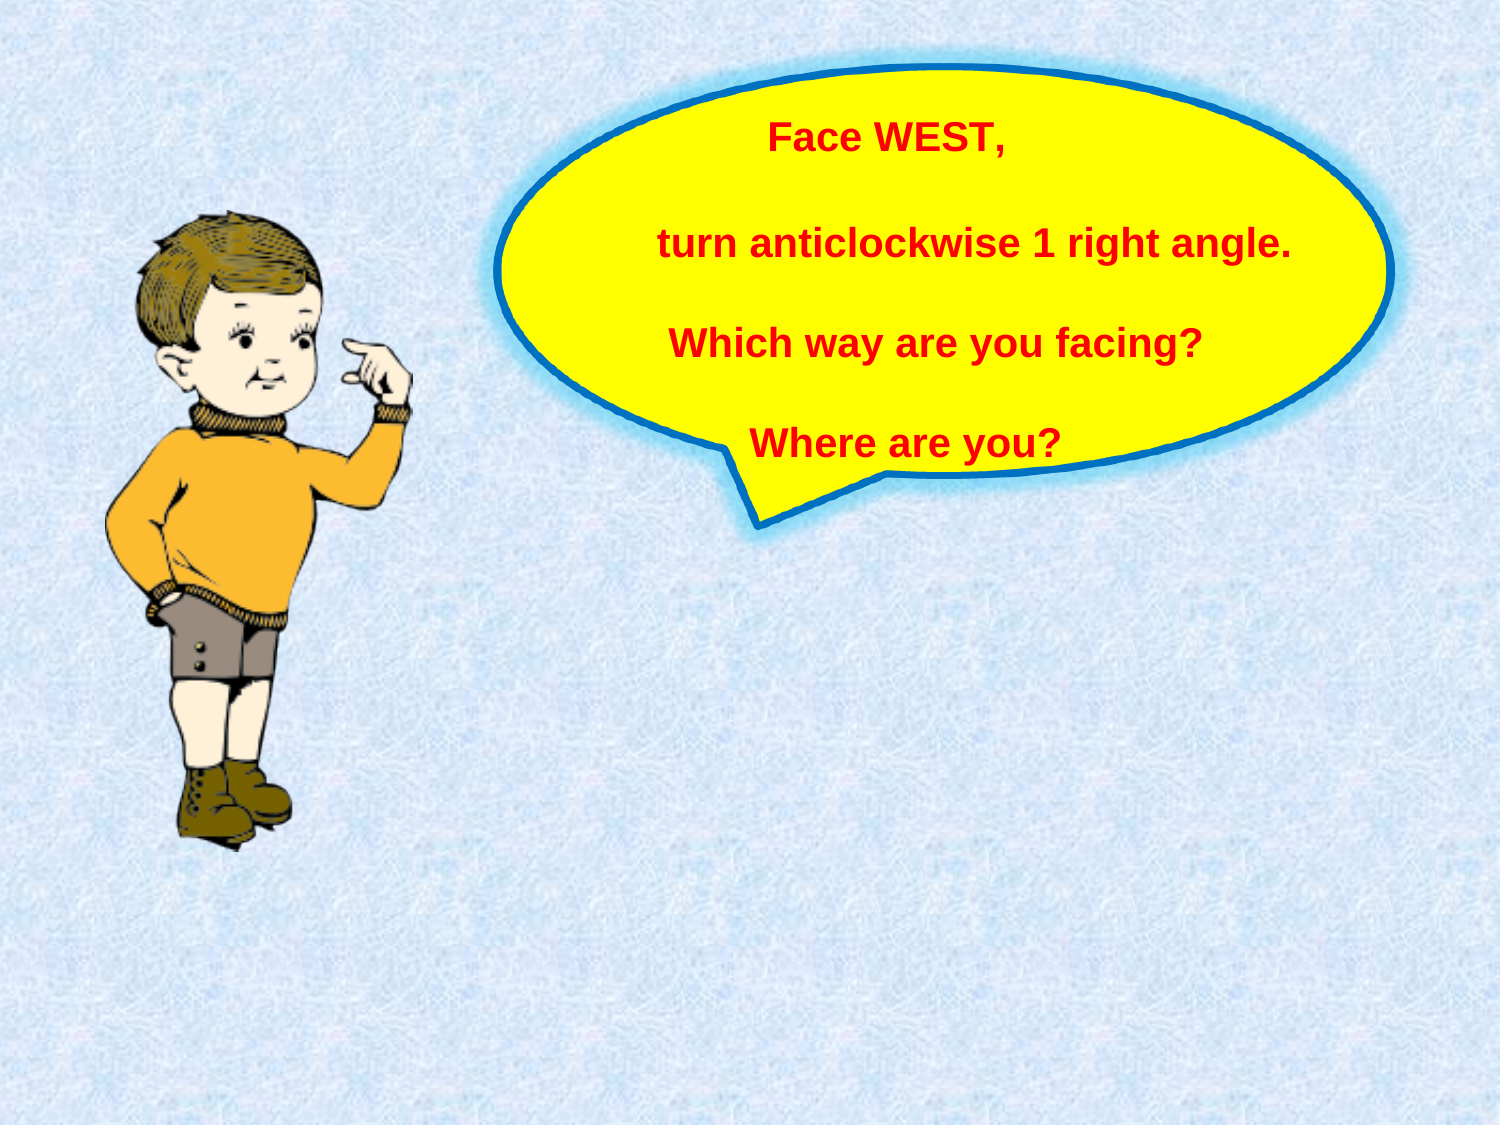

Face WEST,
 turn anticlockwise 1 right angle.
 Which way are you facing?
	 Where are you?